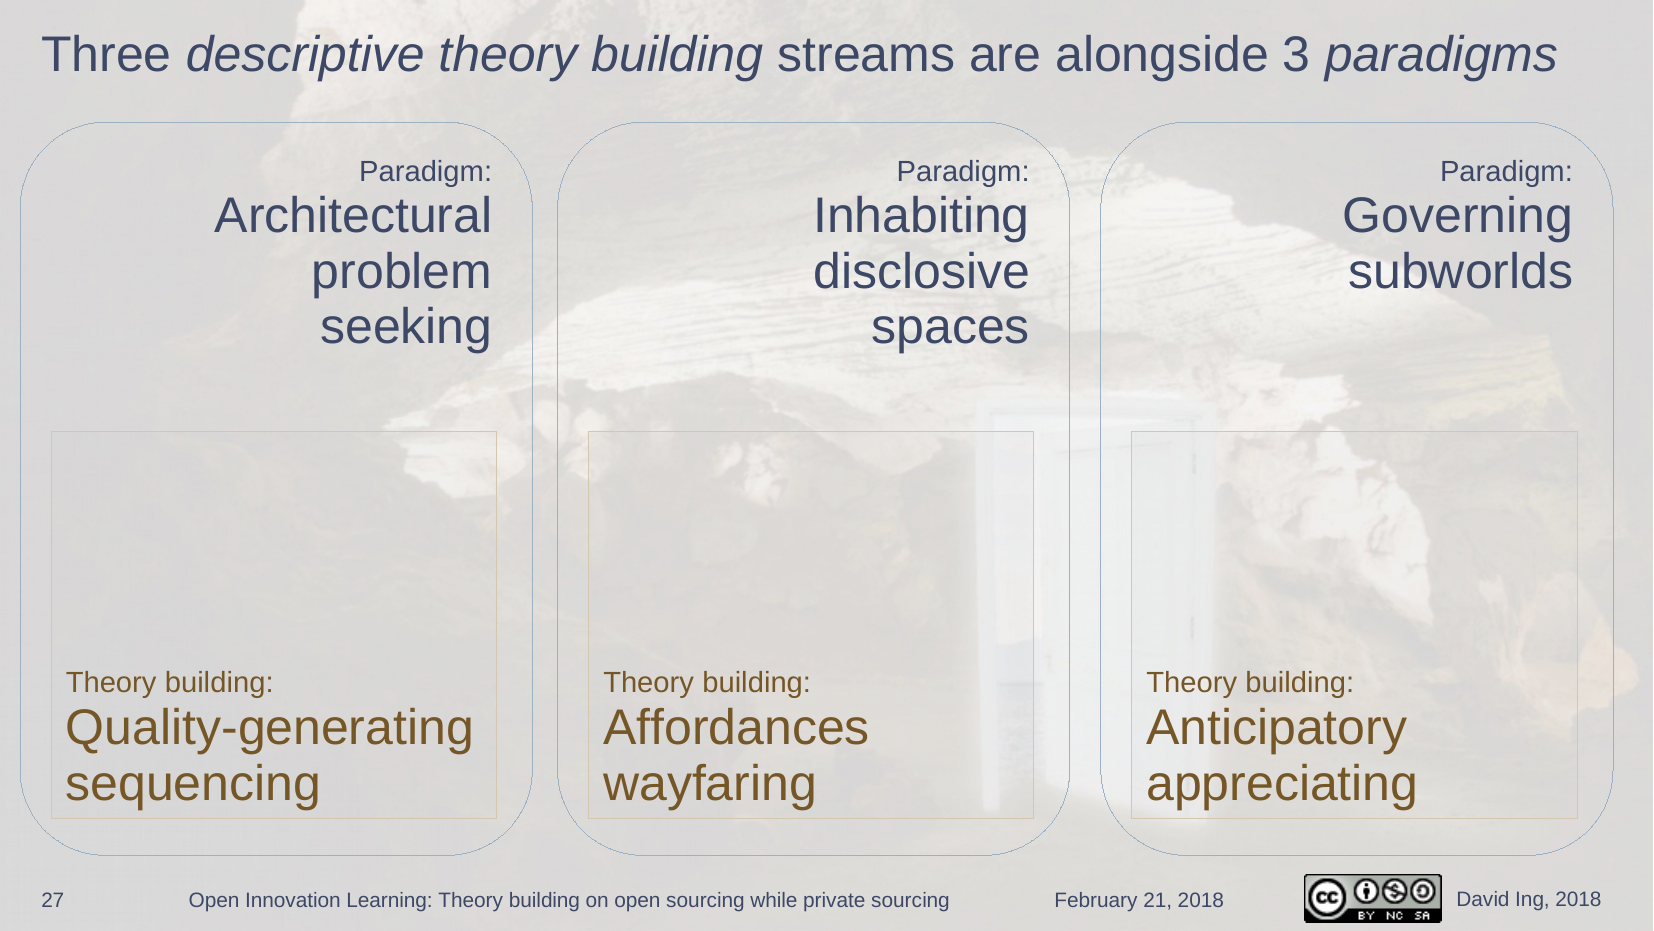

# Three descriptive theory building streams are alongside 3 paradigms
Paradigm:
Architectural
 problem
 seeking
Paradigm:
Inhabiting
disclosive
spaces
Paradigm:
Governing
subworlds
Theory building:
Quality-generating
sequencing
Theory building:
Affordances
wayfaring
Theory building:
Anticipatory
appreciating
Open Innovation Learning: Theory building on open sourcing while private sourcing
February 21, 2018
27